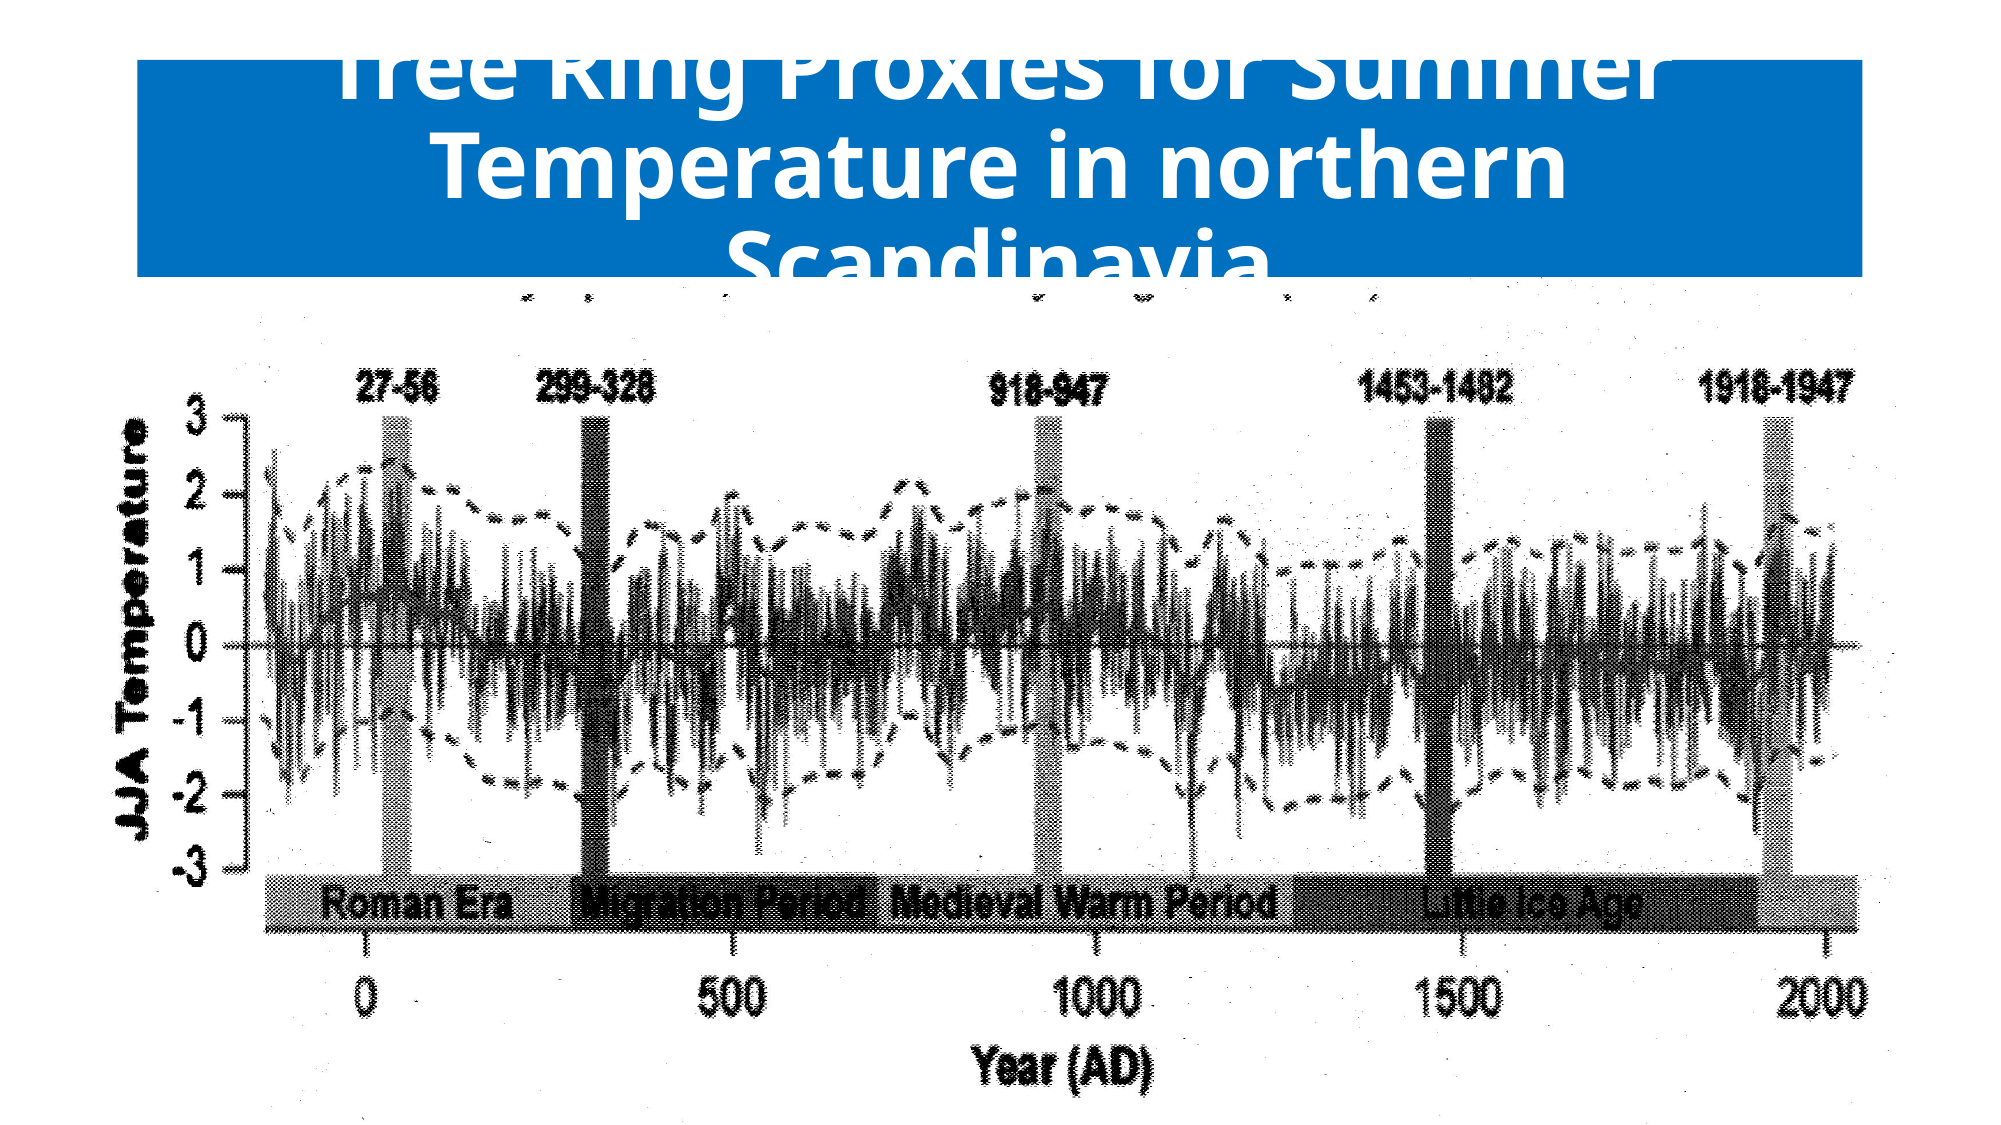

Tree Ring Proxies for Summer Temperature in northern Scandinavia